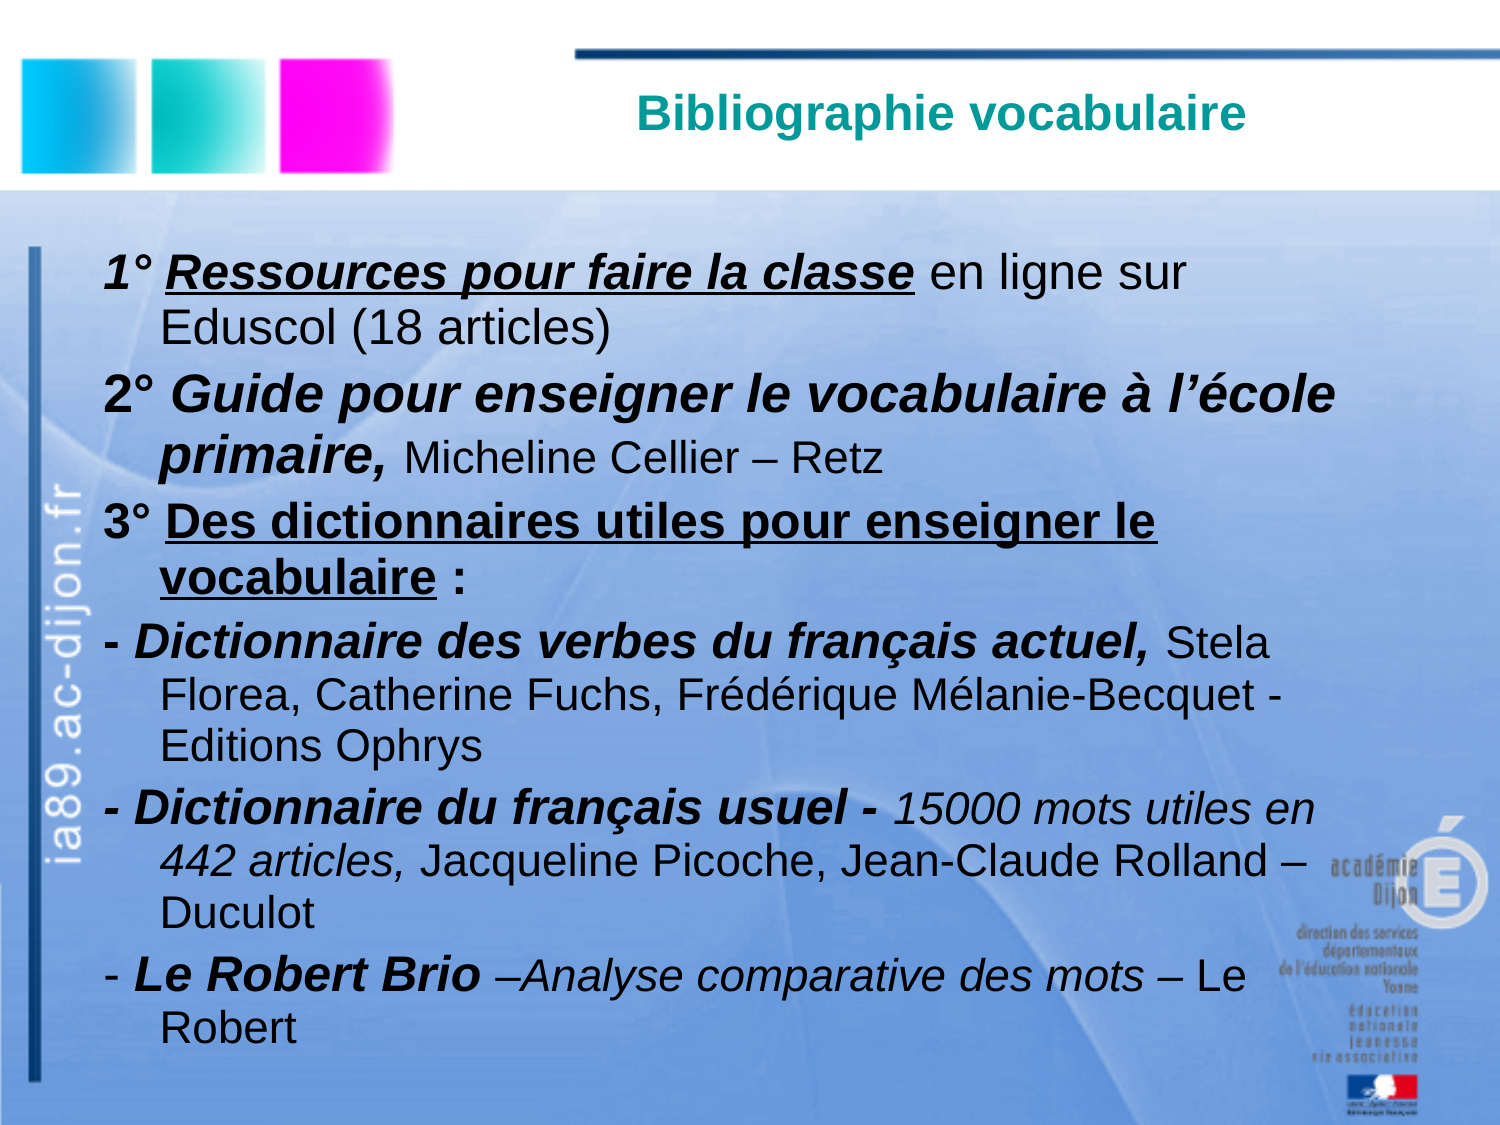

# Bibliographie vocabulaire
1° Ressources pour faire la classe en ligne sur Eduscol (18 articles)
2° Guide pour enseigner le vocabulaire à l’école primaire, Micheline Cellier – Retz
3° Des dictionnaires utiles pour enseigner le vocabulaire :
- Dictionnaire des verbes du français actuel, Stela Florea, Catherine Fuchs, Frédérique Mélanie-Becquet -Editions Ophrys
- Dictionnaire du français usuel - 15000 mots utiles en 442 articles, Jacqueline Picoche, Jean-Claude Rolland – Duculot
- Le Robert Brio –Analyse comparative des mots – Le Robert